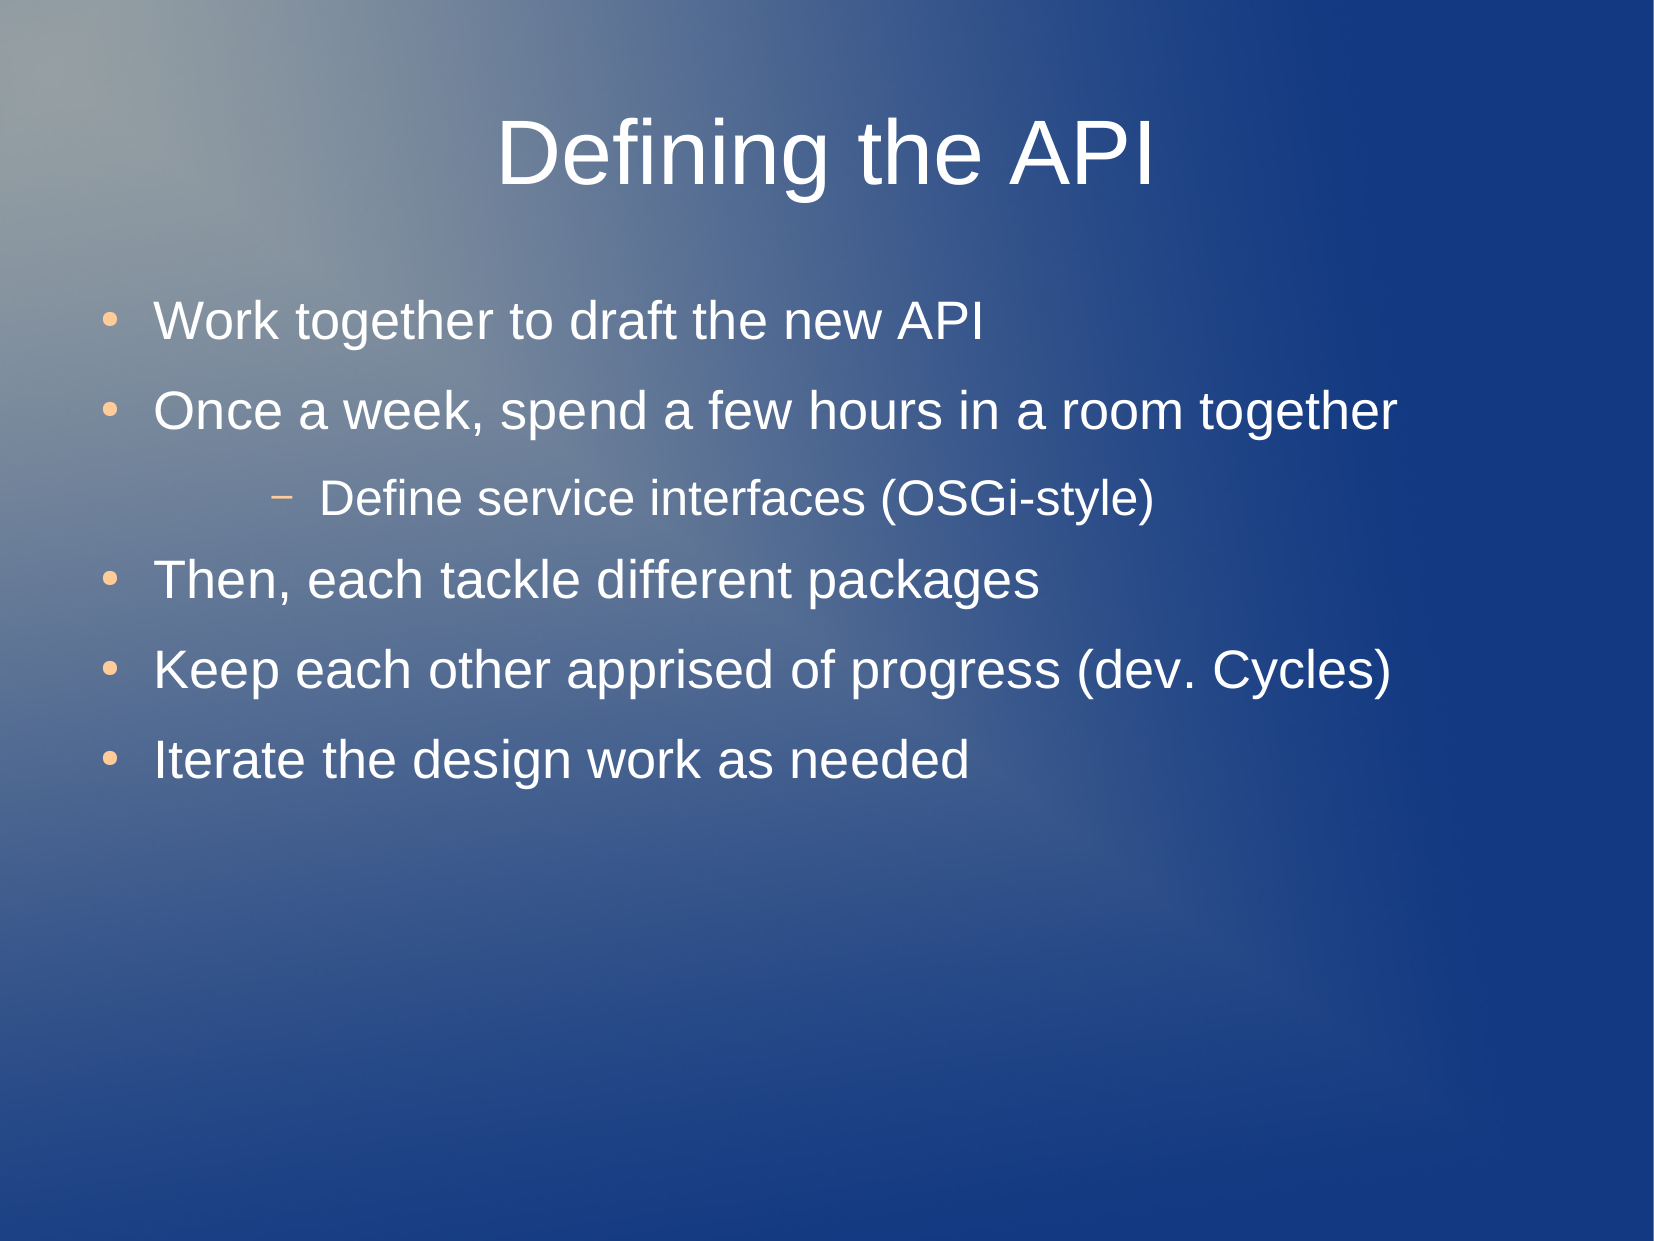

# Defining the API
Work together to draft the new API
Once a week, spend a few hours in a room together
Define service interfaces (OSGi-style)
Then, each tackle different packages
Keep each other apprised of progress (dev. Cycles)
Iterate the design work as needed